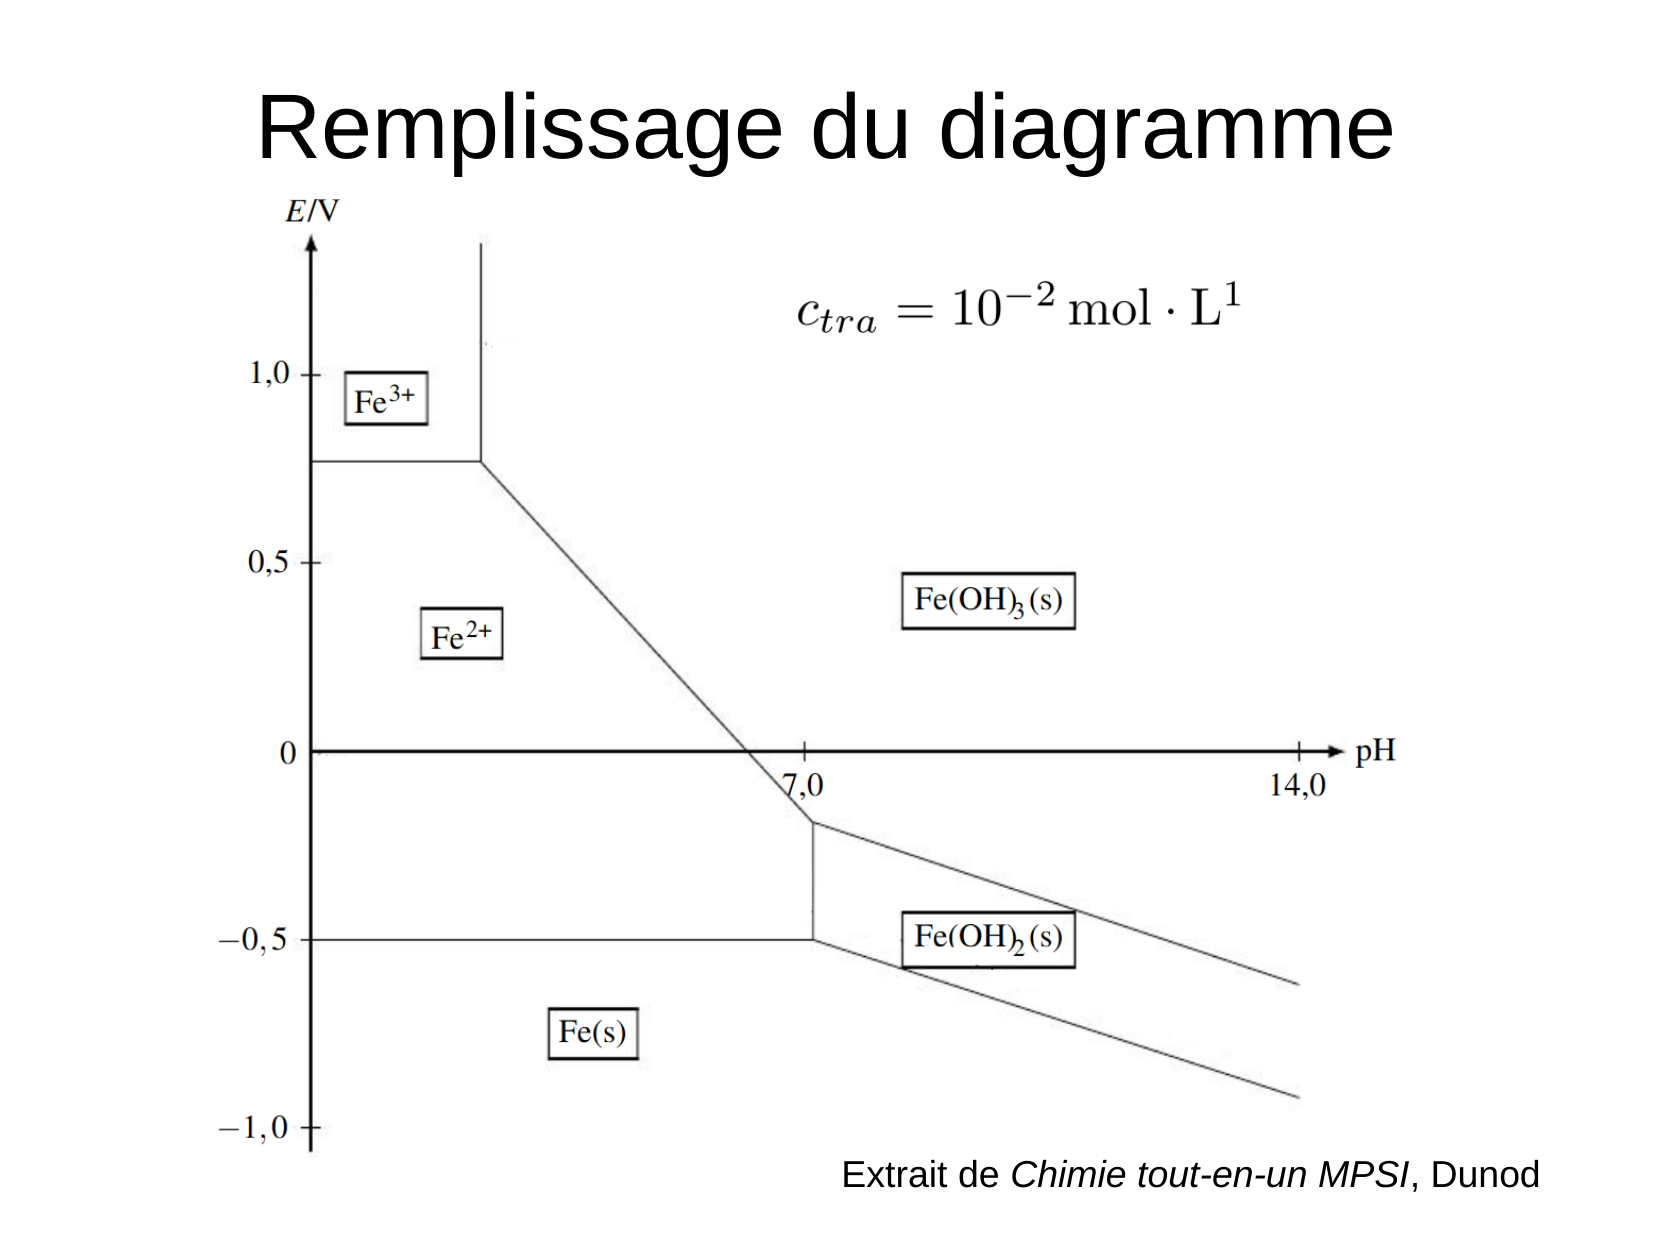

# Remplissage du diagramme
Extrait de Chimie tout-en-un MPSI, Dunod